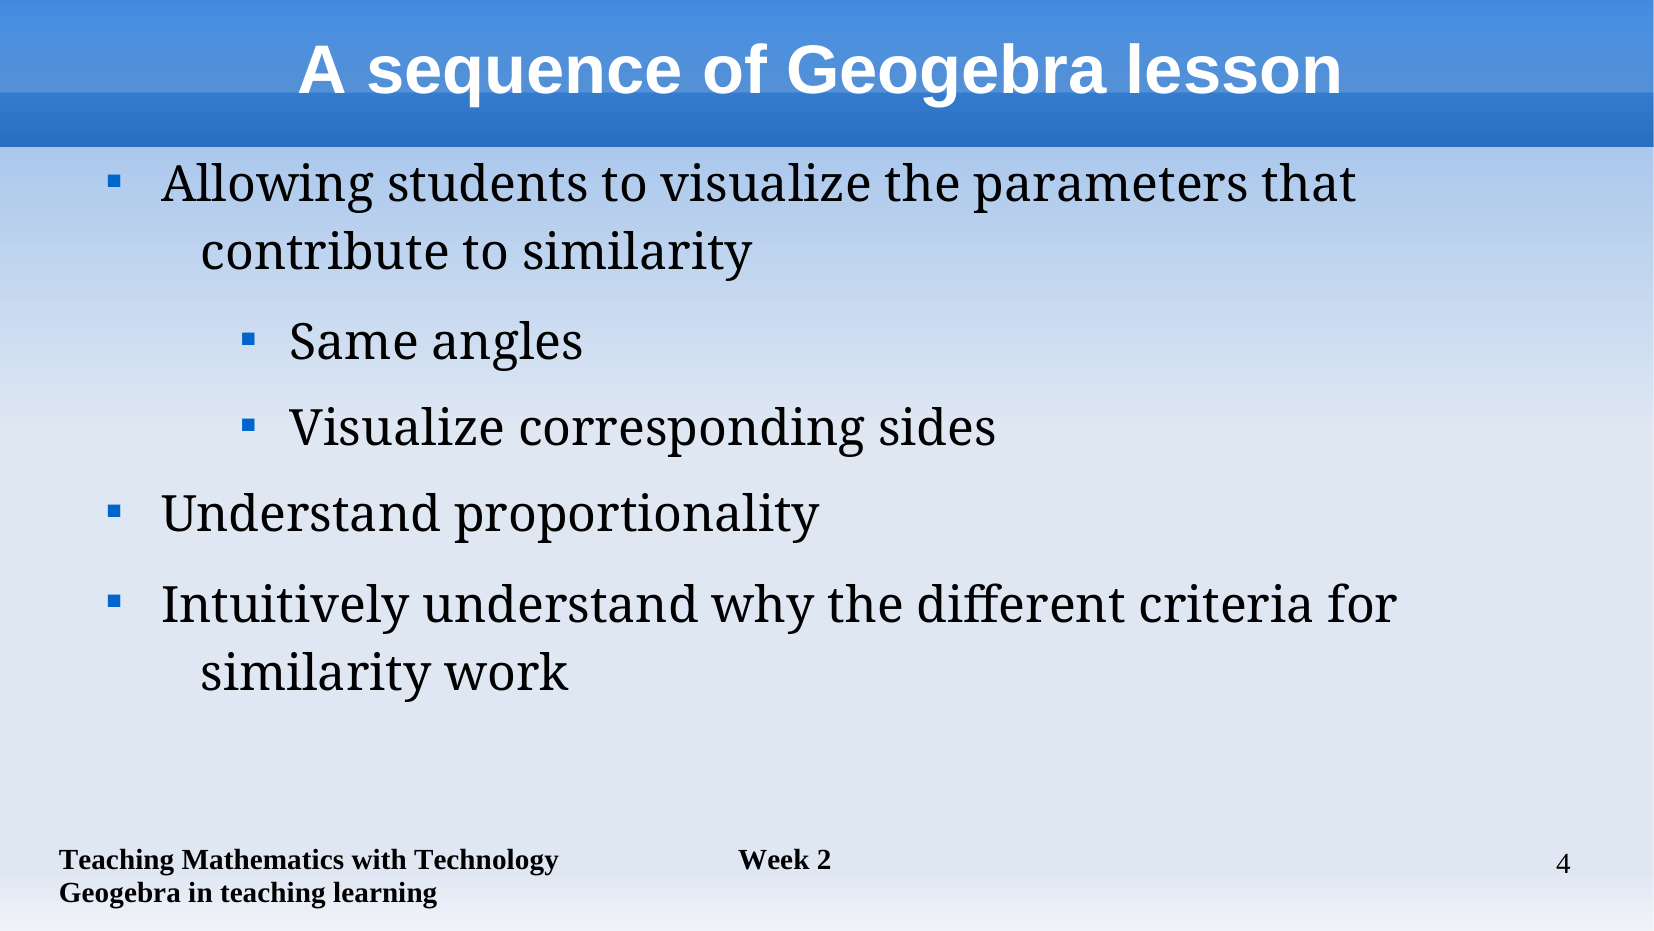

# A sequence of Geogebra lesson
Allowing students to visualize the parameters that contribute to similarity
Same angles
Visualize corresponding sides
Understand proportionality
Intuitively understand why the different criteria for similarity work
4